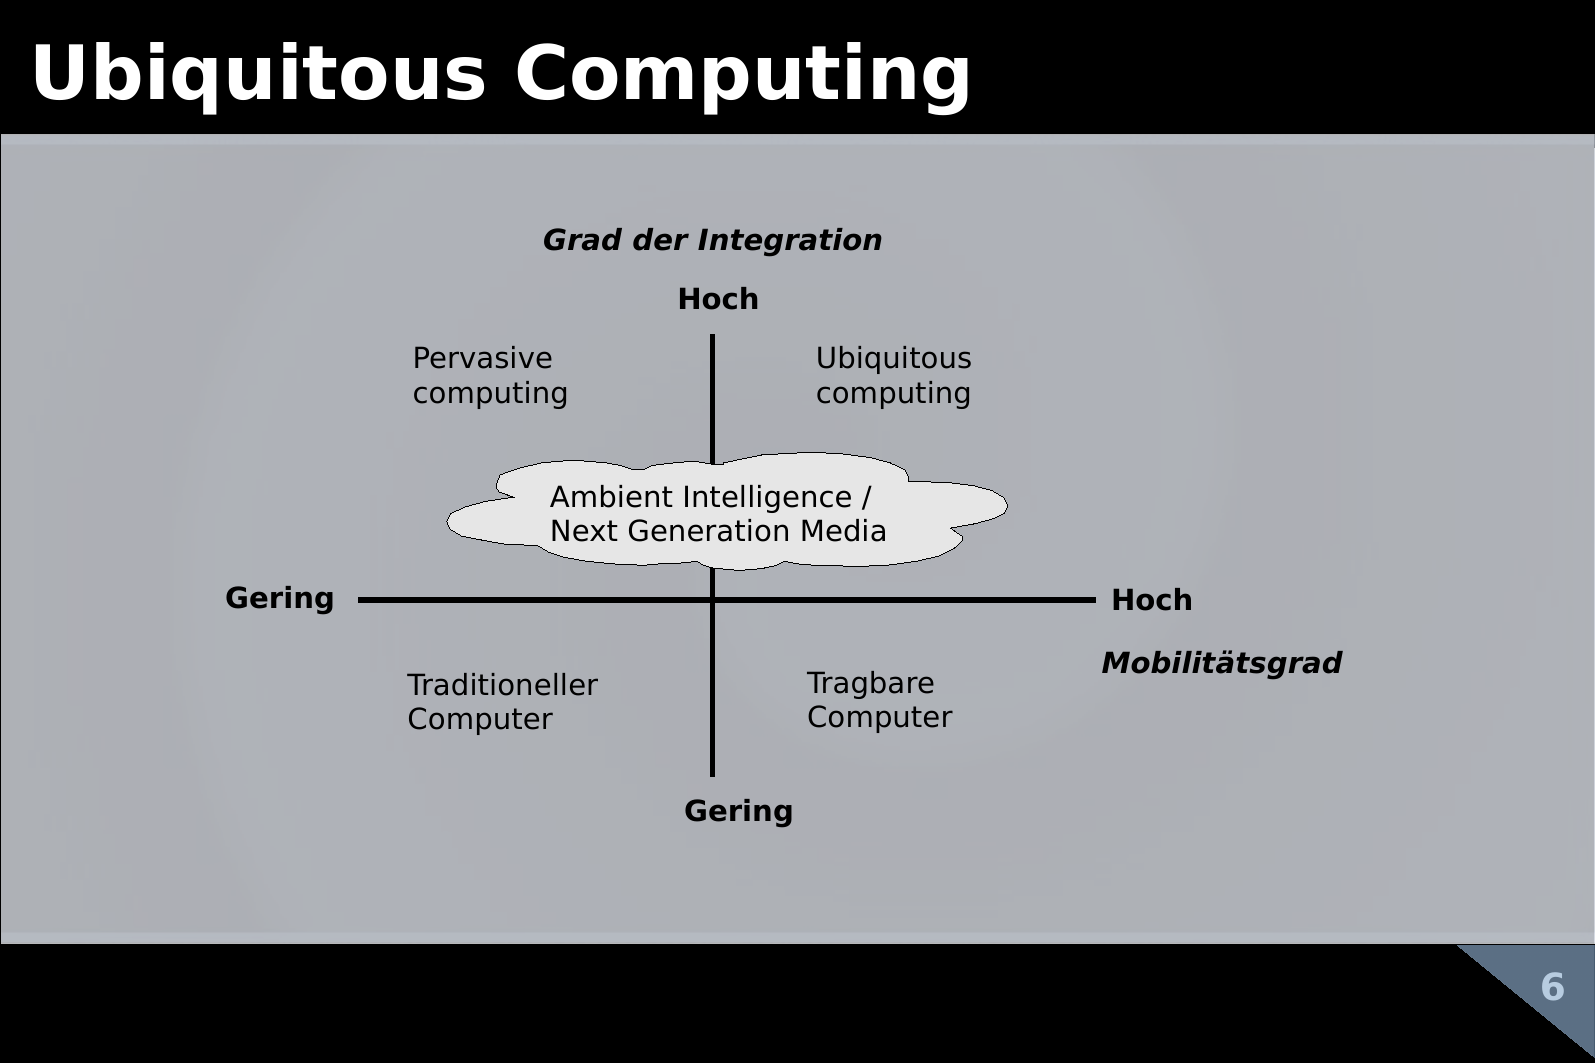

# Ubiquitous Computing
Grad der Integration
Hoch
Pervasive
computing
Ubiquitous
computing
Ambient Intelligence /
Next Generation Media
Gering
Hoch
Mobilitätsgrad
Tragbare
Computer
Traditioneller
Computer
Gering